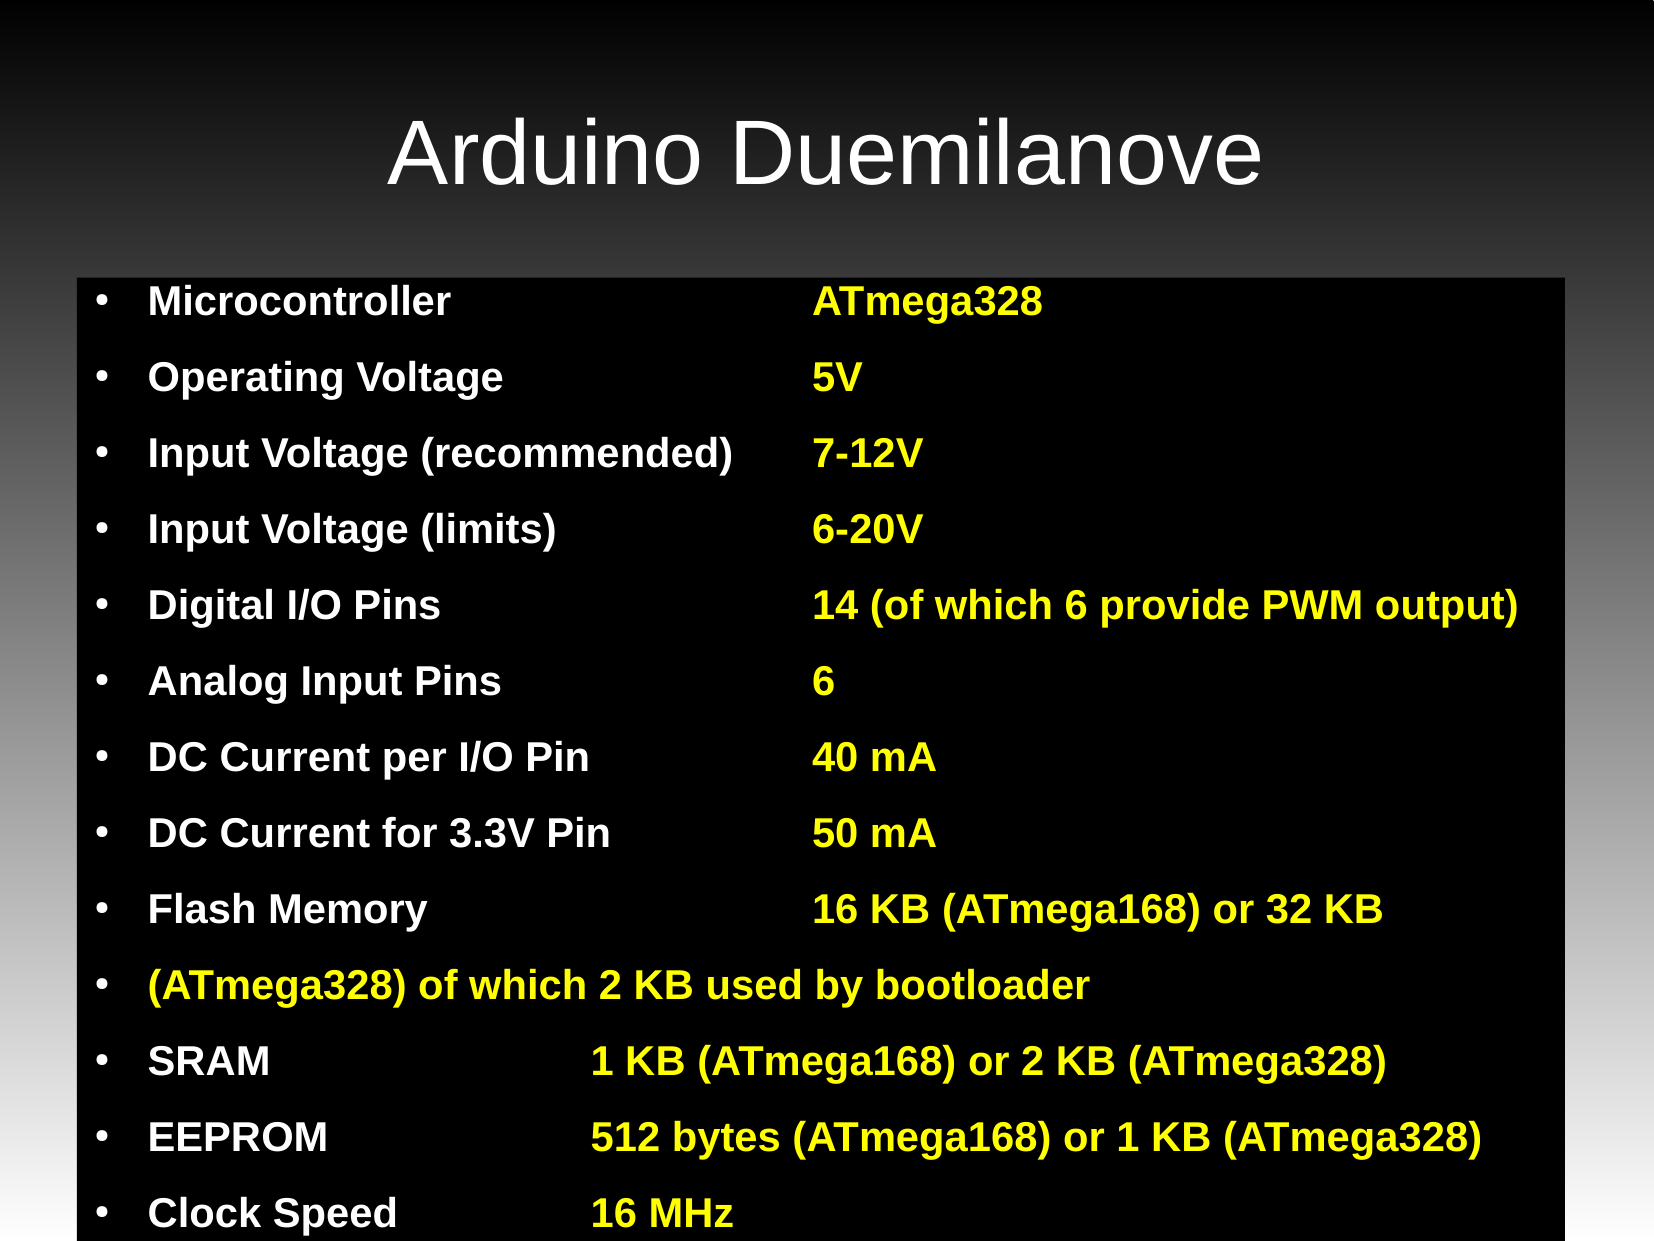

# Arduino Duemilanove
Microcontroller					ATmega328
Operating Voltage					5V
Input Voltage (recommended)		7-12V
Input Voltage (limits)				6-20V
Digital I/O Pins	 					14 (of which 6 provide PWM output)
Analog Input Pins					6
DC Current per I/O Pin	 			40 mA
DC Current for 3.3V Pin			50 mA
Flash Memory						16 KB (ATmega168) or 32 KB
(ATmega328) of which 2 KB used by bootloader
SRAM					1 KB (ATmega168) or 2 KB (ATmega328)
EEPROM				512 bytes (ATmega168) or 1 KB (ATmega328)
Clock Speed			16 MHz